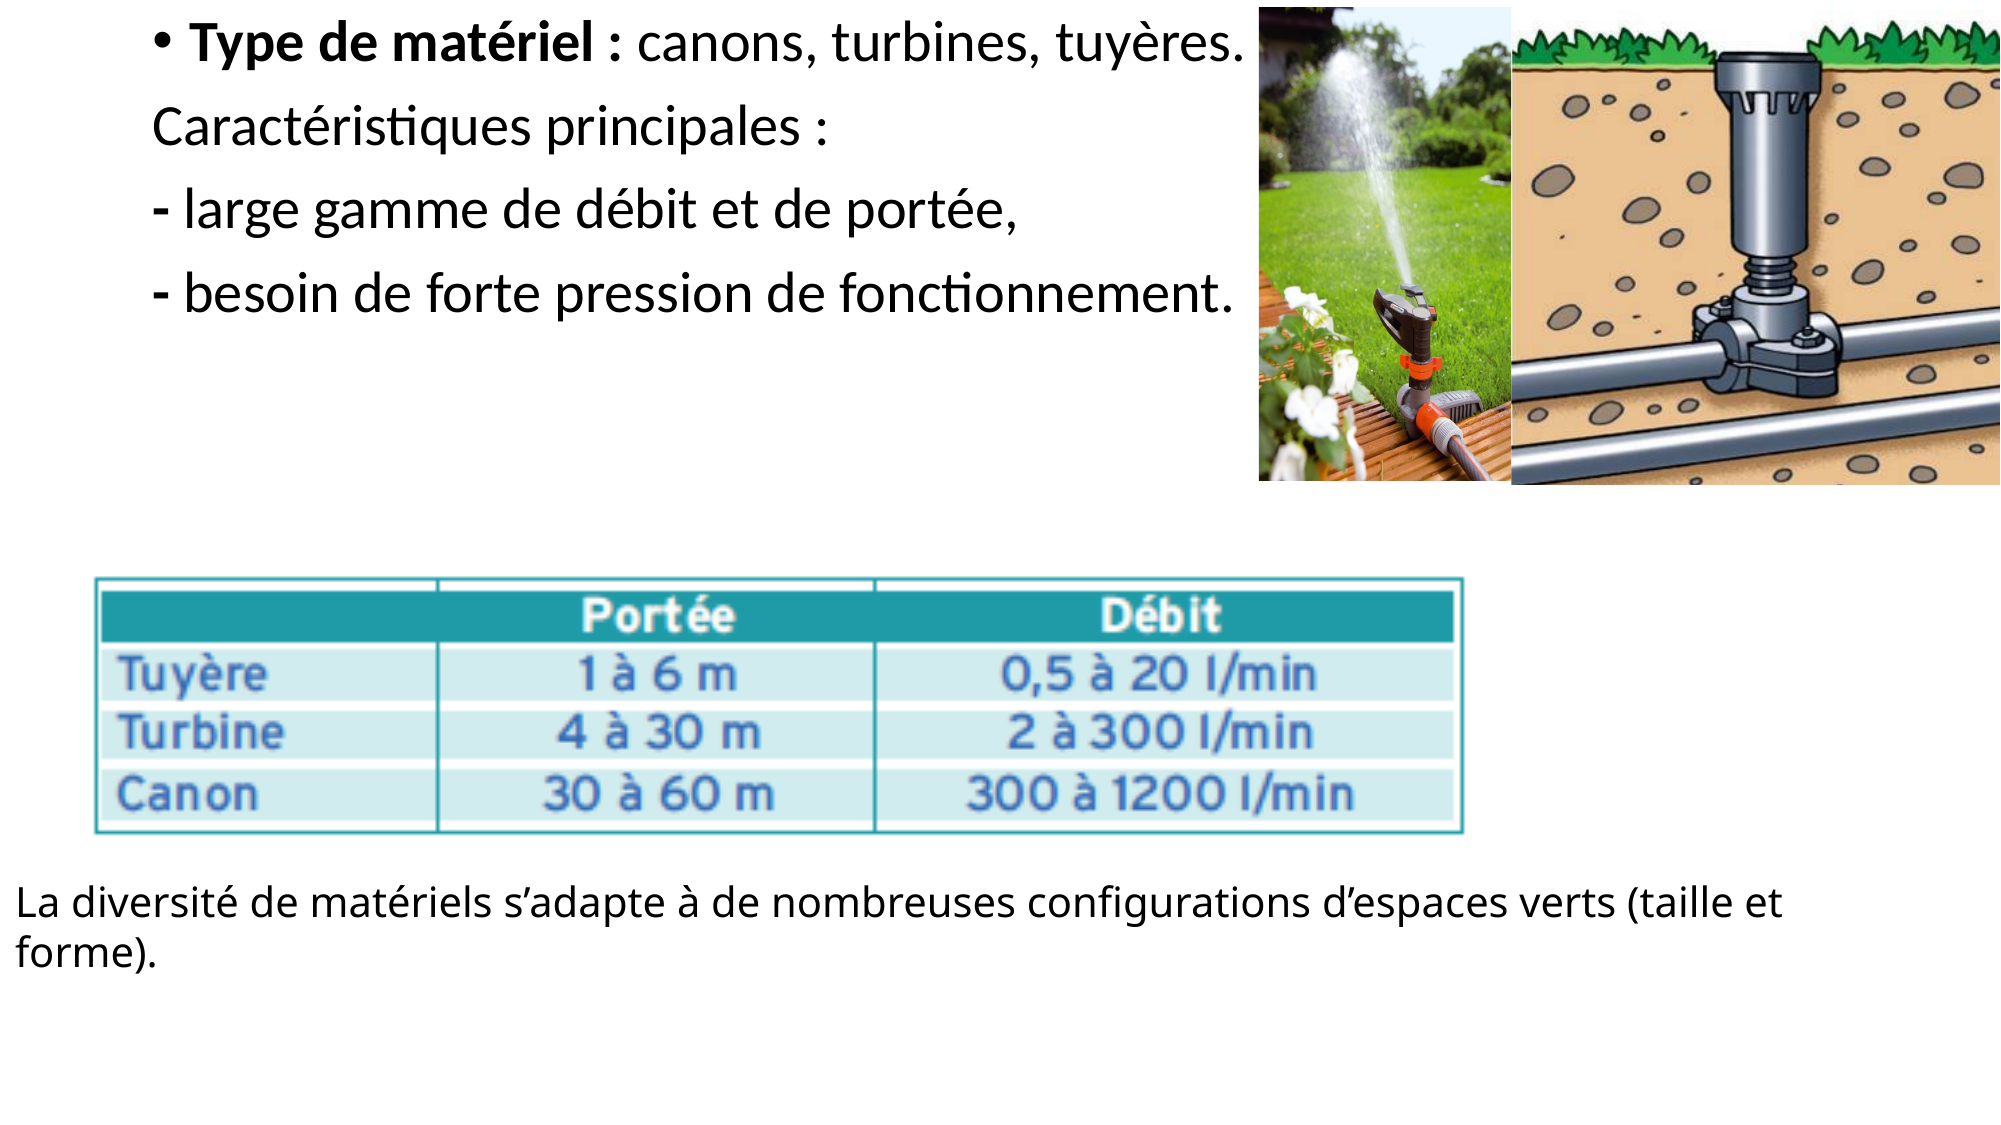

# Type de matériel : canons, turbines, tuyères.
Caractéristiques principales :
- large gamme de débit et de portée,
- besoin de forte pression de fonctionnement.
La diversité de matériels s’adapte à de nombreuses configurations d’espaces verts (taille et forme).